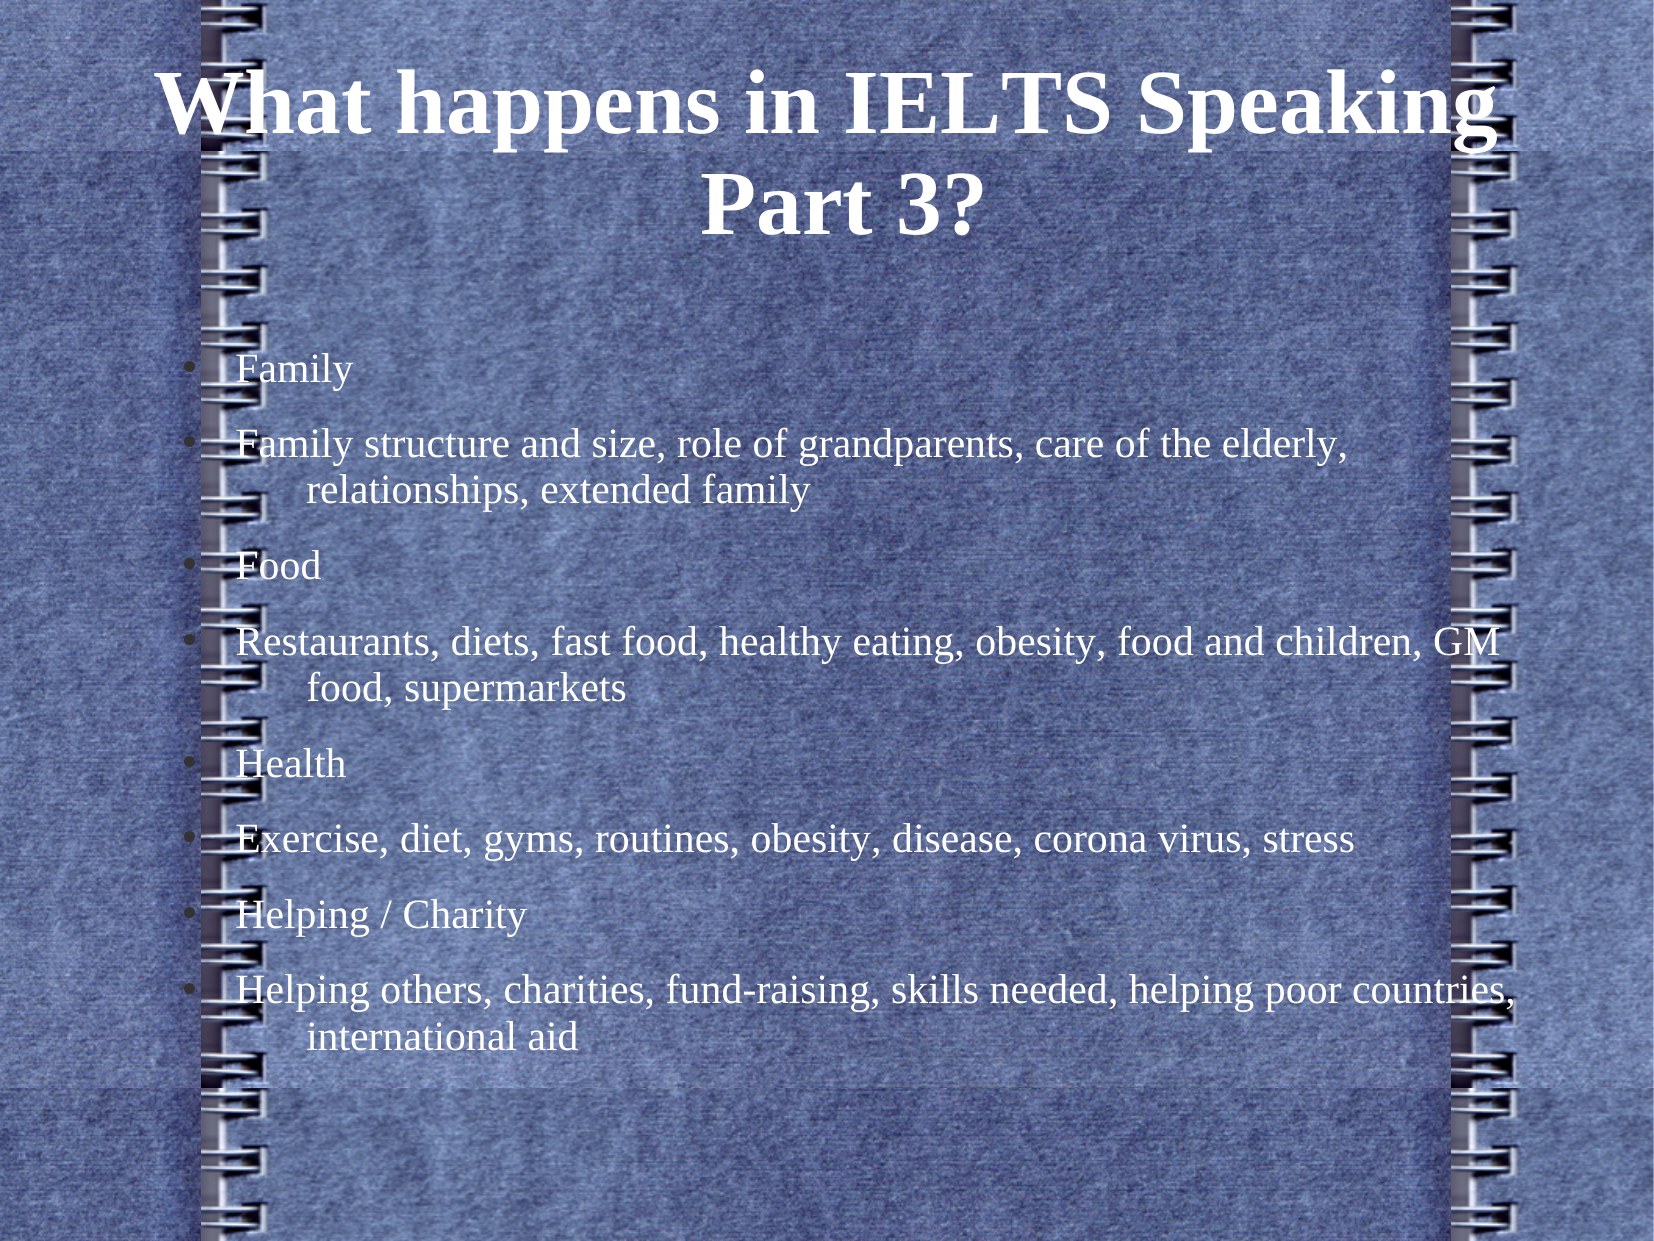

# What happens in IELTS Speaking Part 3?
Family
Family structure and size, role of grandparents, care of the elderly, relationships, extended family
Food
Restaurants, diets, fast food, healthy eating, obesity, food and children, GM food, supermarkets
Health
Exercise, diet, gyms, routines, obesity, disease, corona virus, stress
Helping / Charity
Helping others, charities, fund-raising, skills needed, helping poor countries, international aid